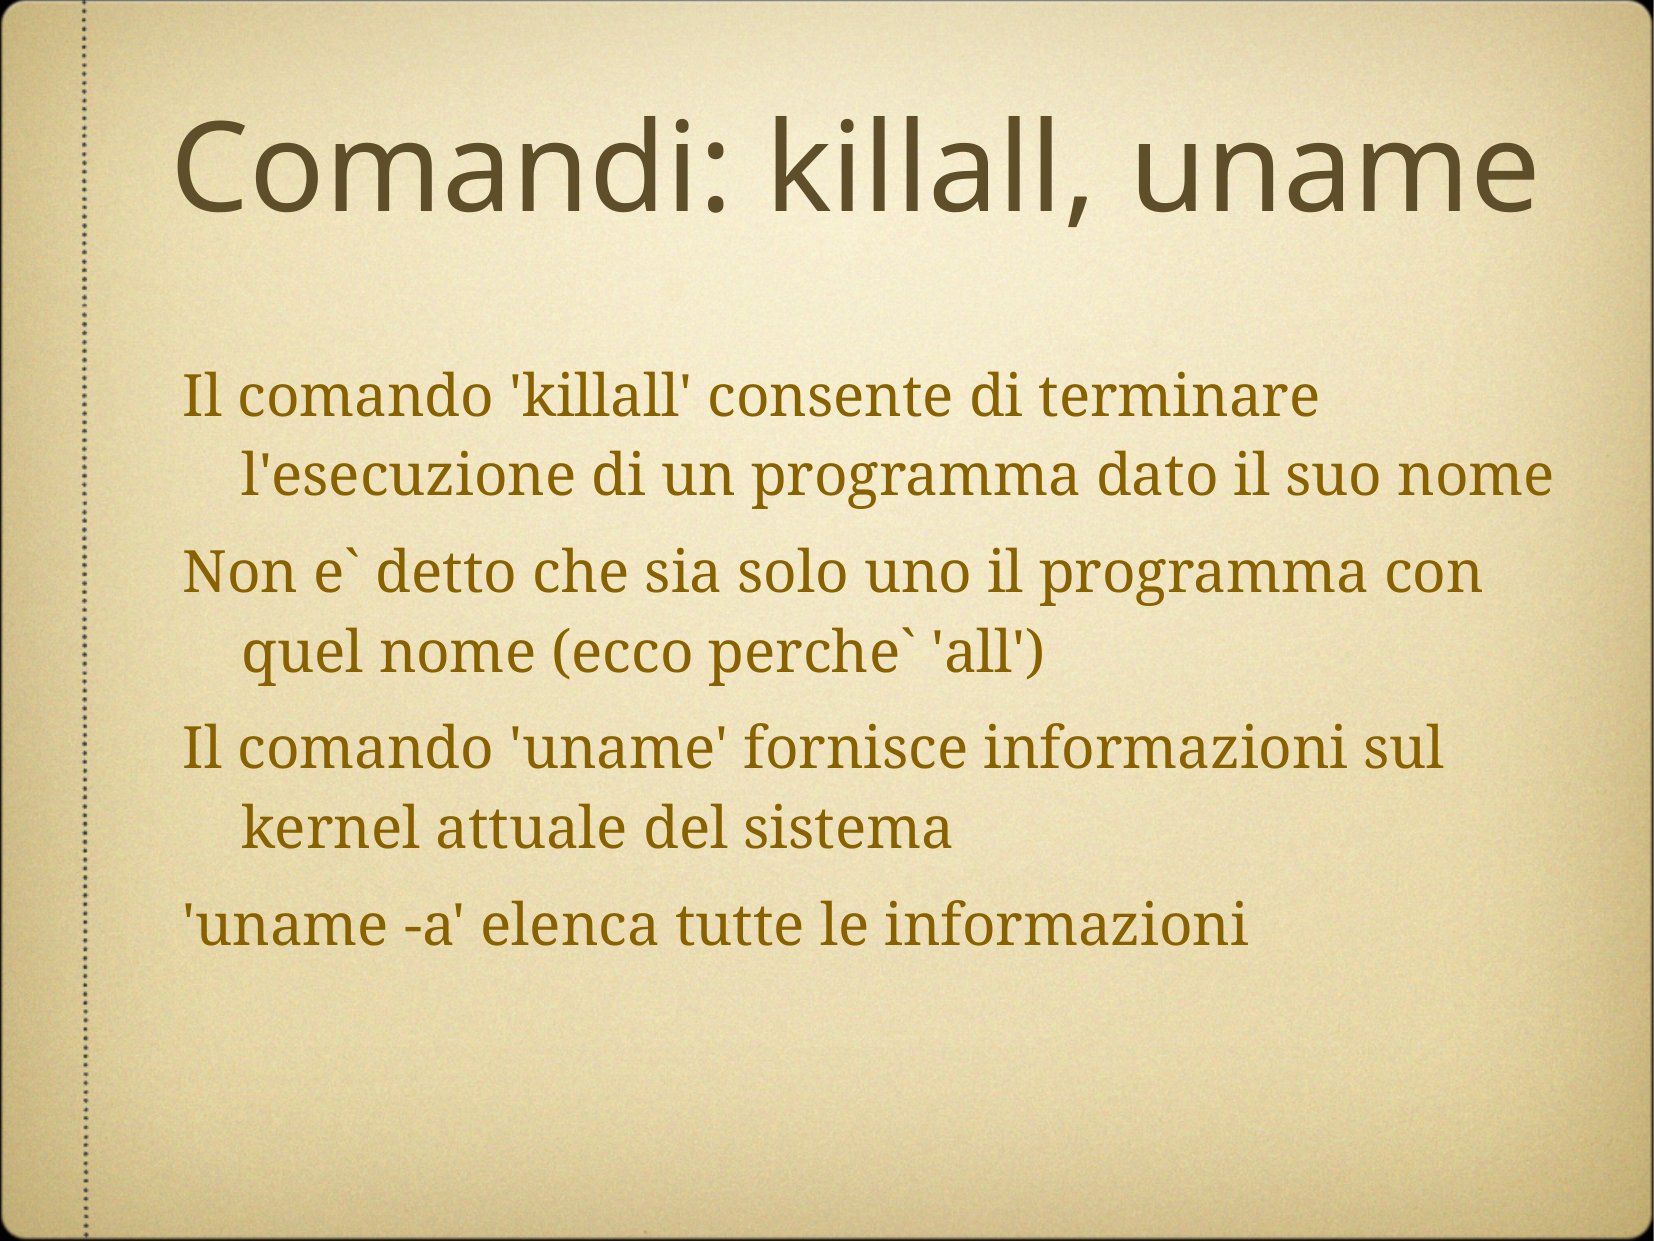

# Comandi: killall, uname
Il comando 'killall' consente di terminare l'esecuzione di un programma dato il suo nome
Non e` detto che sia solo uno il programma con quel nome (ecco perche` 'all')
Il comando 'uname' fornisce informazioni sul kernel attuale del sistema
'uname -a' elenca tutte le informazioni